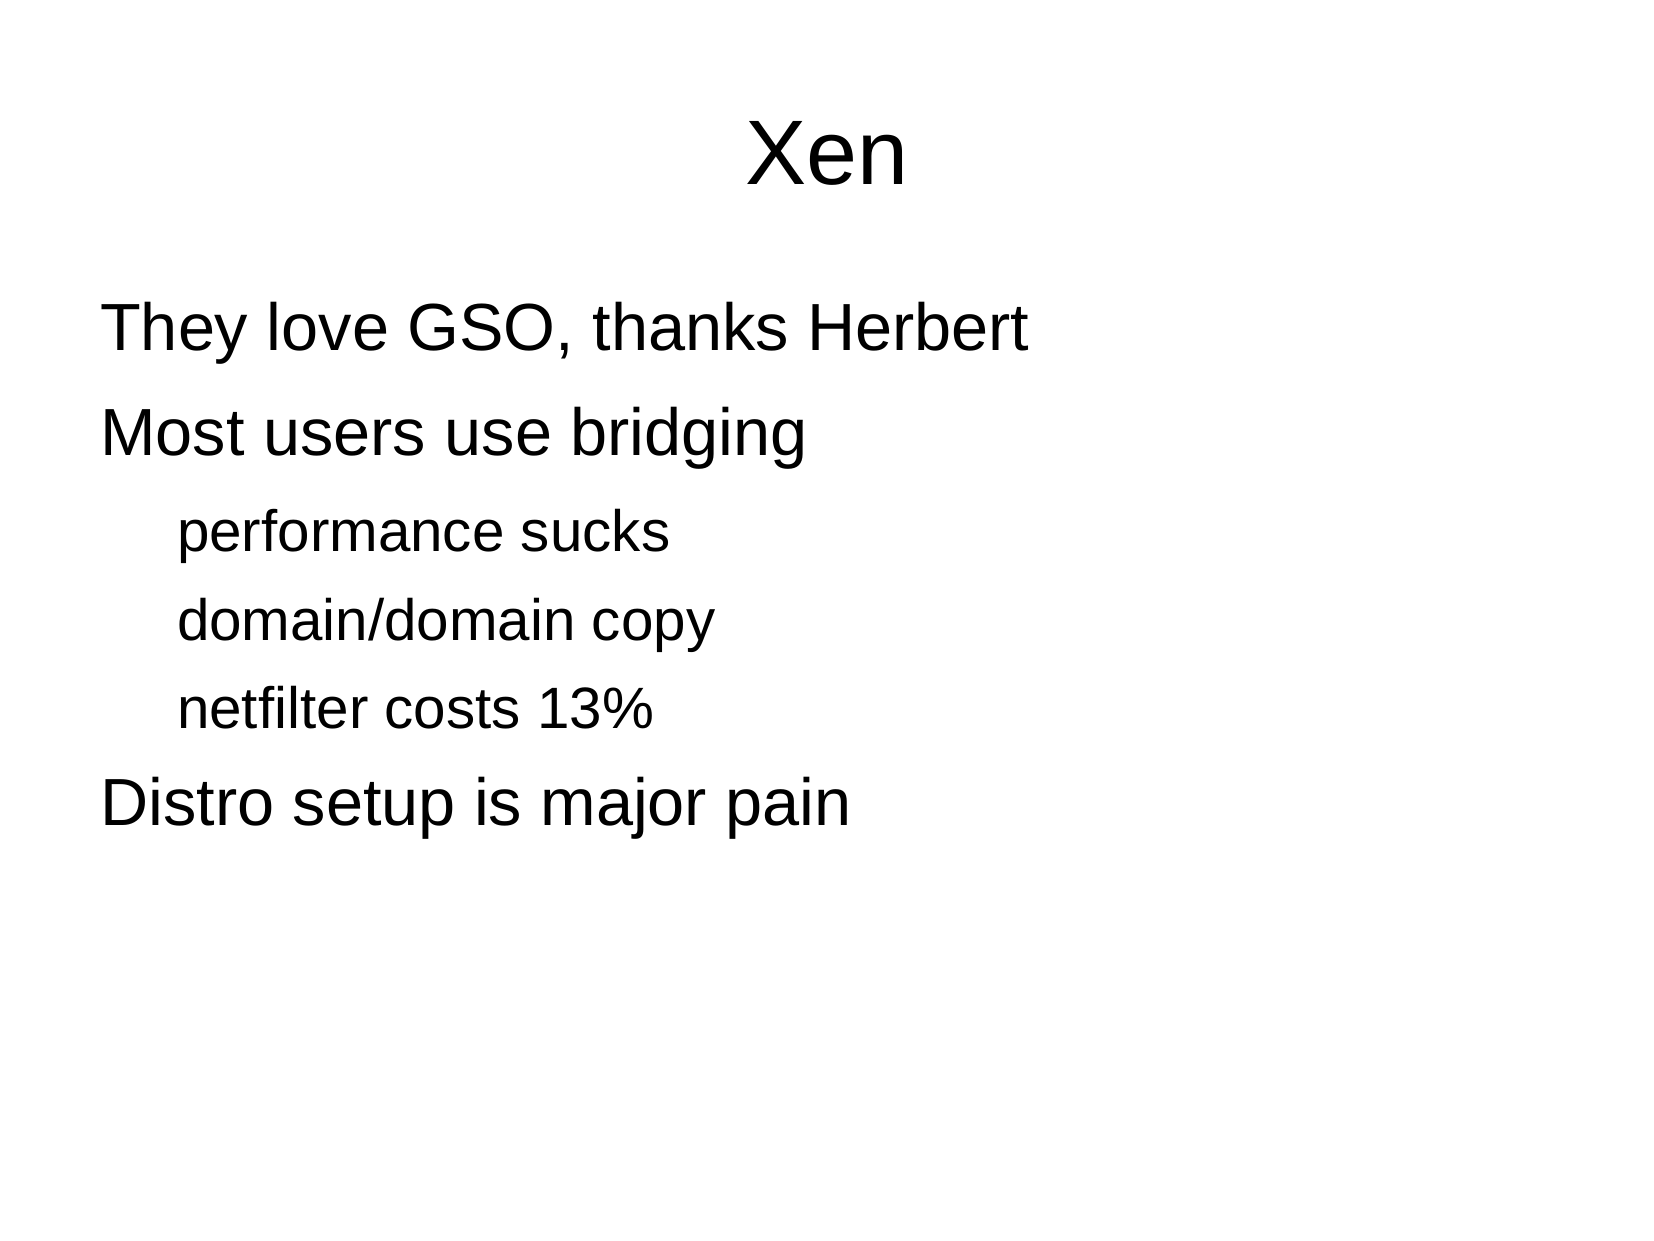

# Xen
They love GSO, thanks Herbert
Most users use bridging
performance sucks
domain/domain copy
netfilter costs 13%
Distro setup is major pain